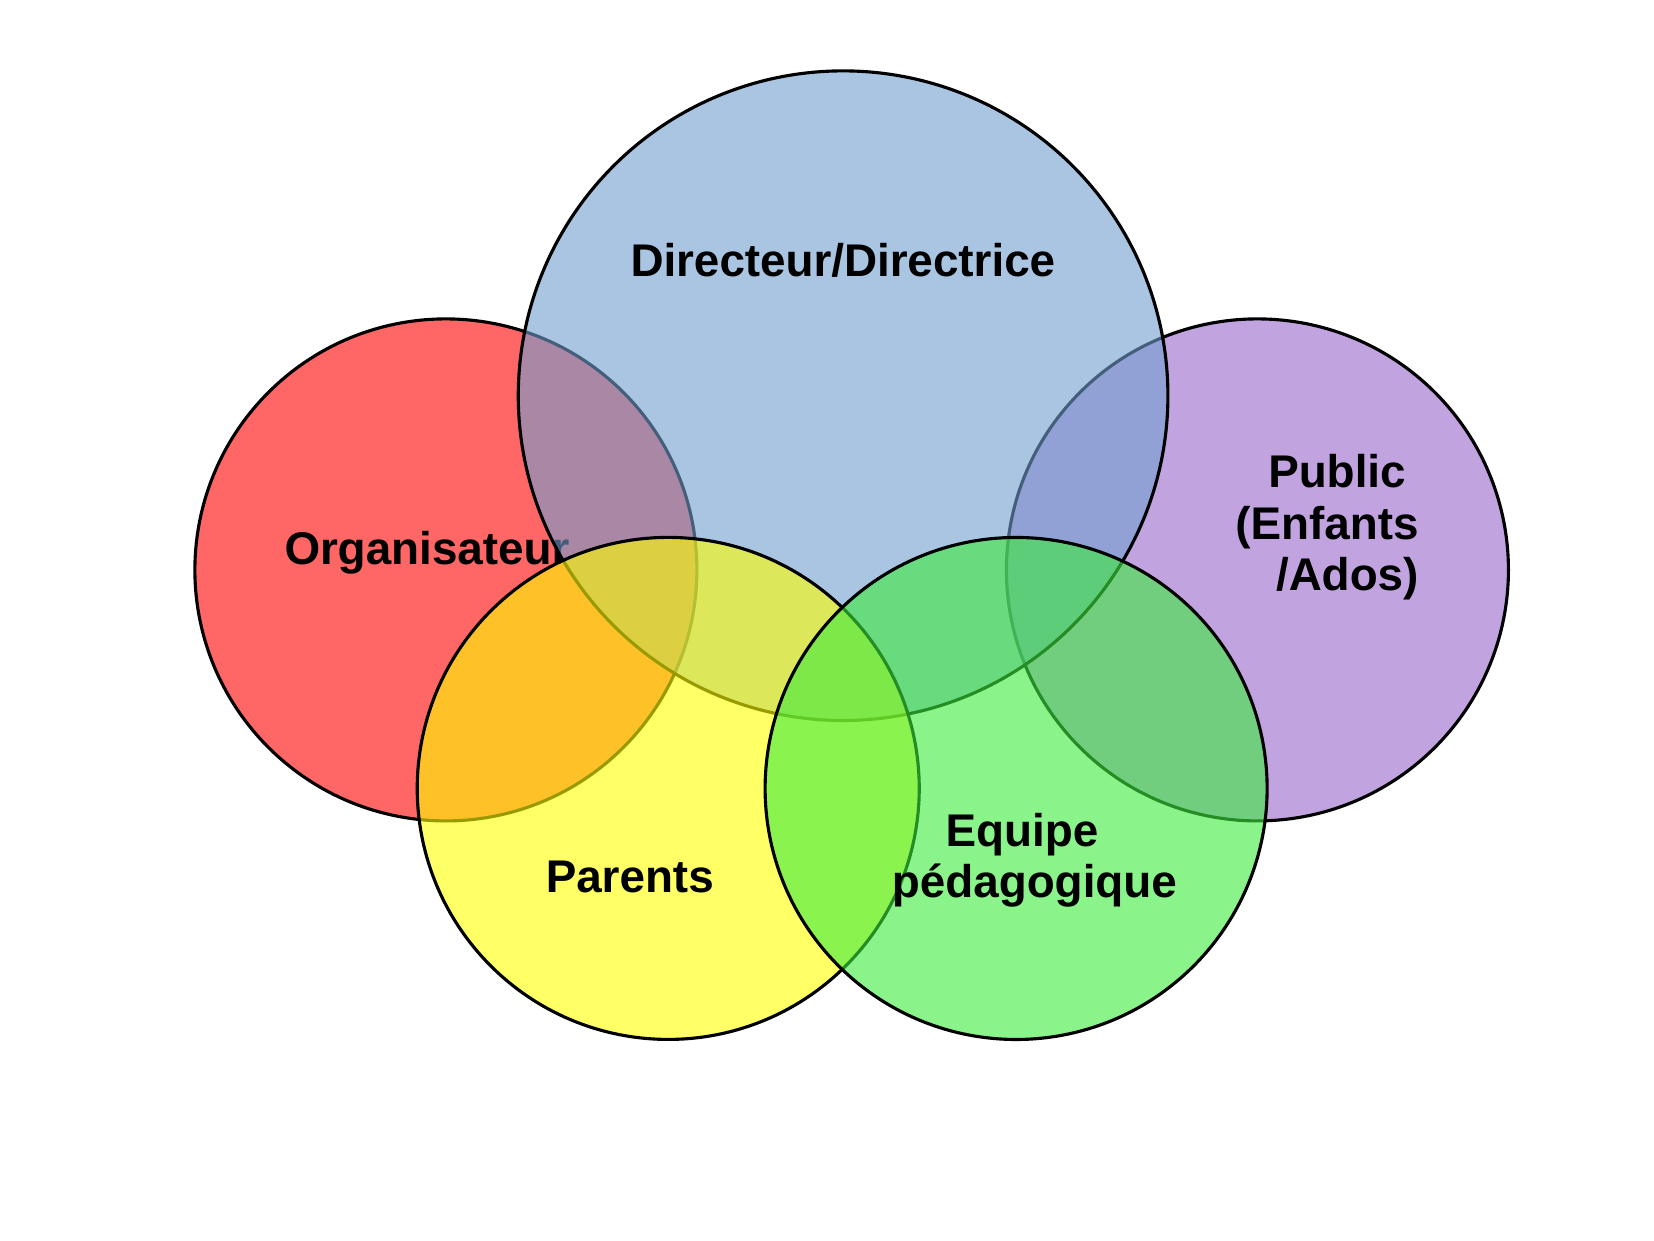

Directeur/Directrice
Organisateur
Public
(Enfants
/Ados)
Parents
 Equipe
 pédagogique